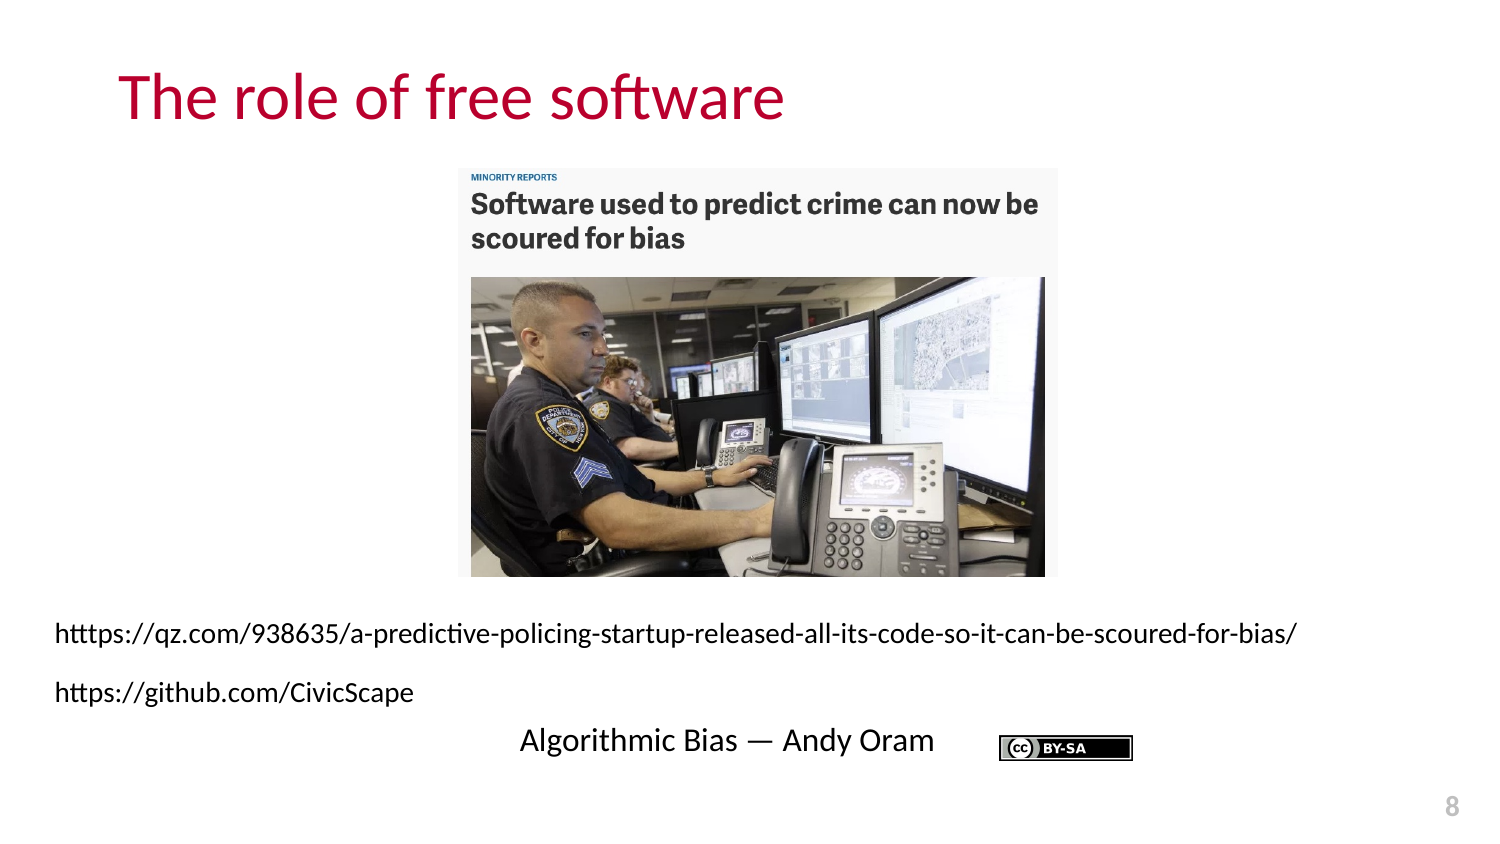

# The role of free software
htttps://qz.com/938635/a-predictive-policing-startup-released-all-its-code-so-it-can-be-scoured-for-bias/
https://github.com/CivicScape
Algorithmic Bias — Andy Oram